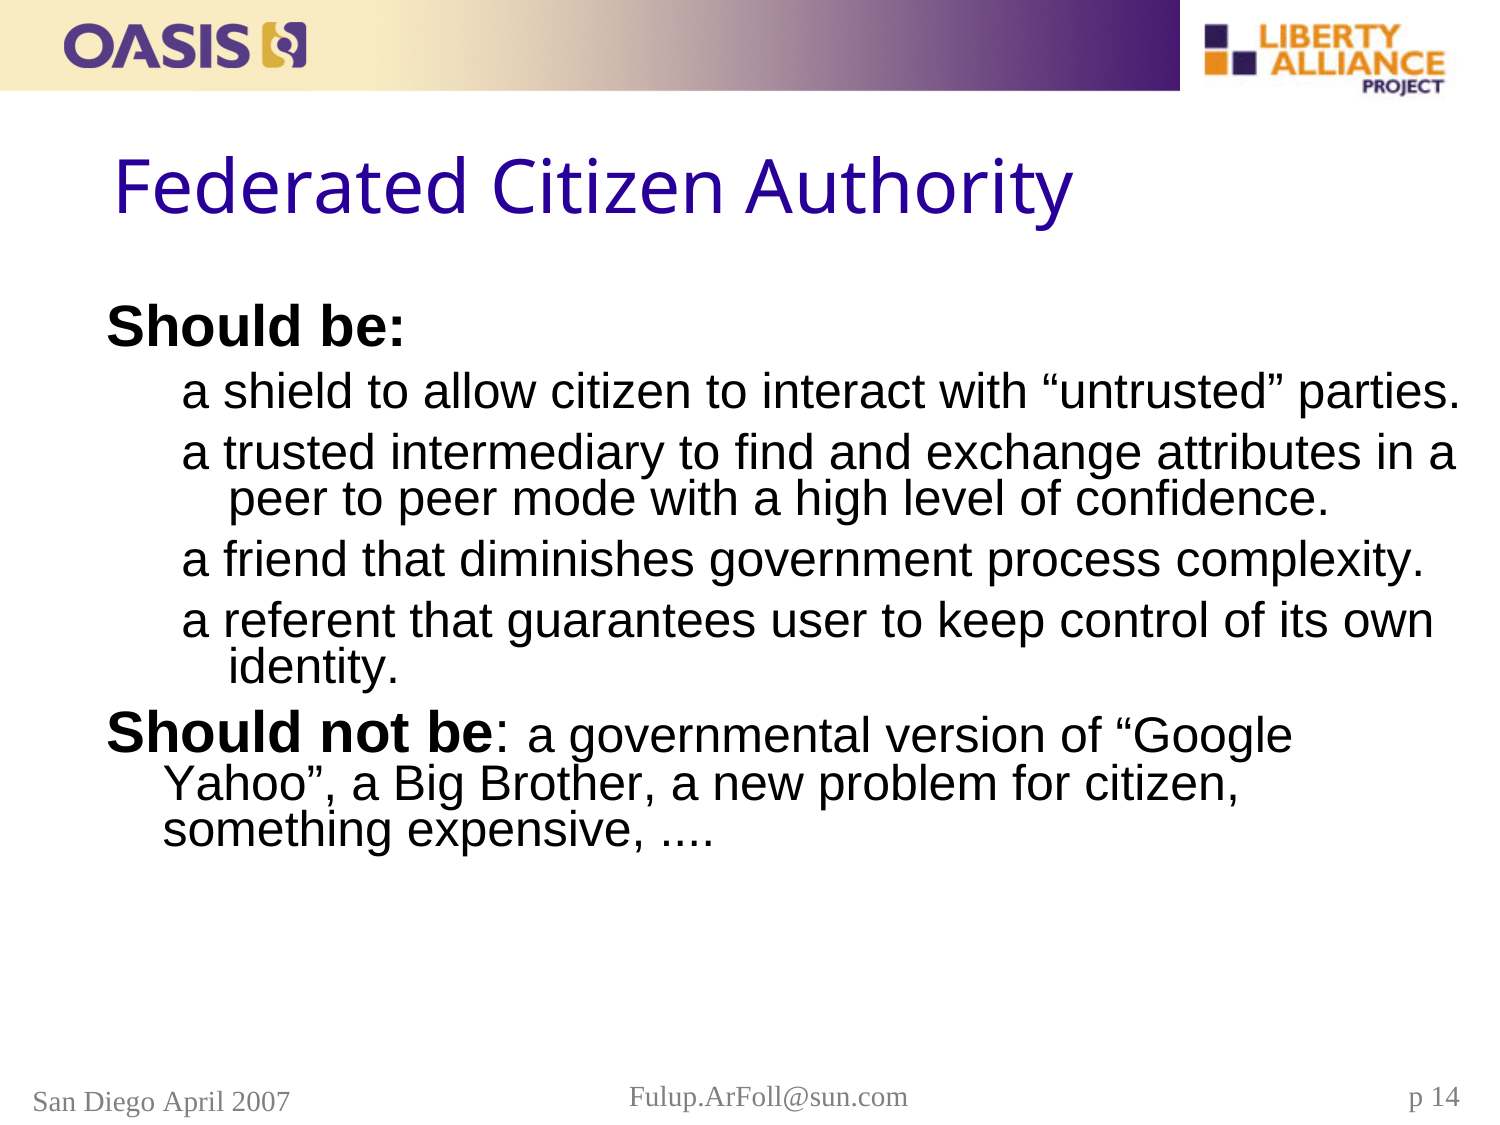

# Federated Citizen Authority
Should be:
a shield to allow citizen to interact with “untrusted” parties.
a trusted intermediary to find and exchange attributes in a peer to peer mode with a high level of confidence.
a friend that diminishes government process complexity.
a referent that guarantees user to keep control of its own identity.
Should not be: a governmental version of “Google Yahoo”, a Big Brother, a new problem for citizen, something expensive, ....